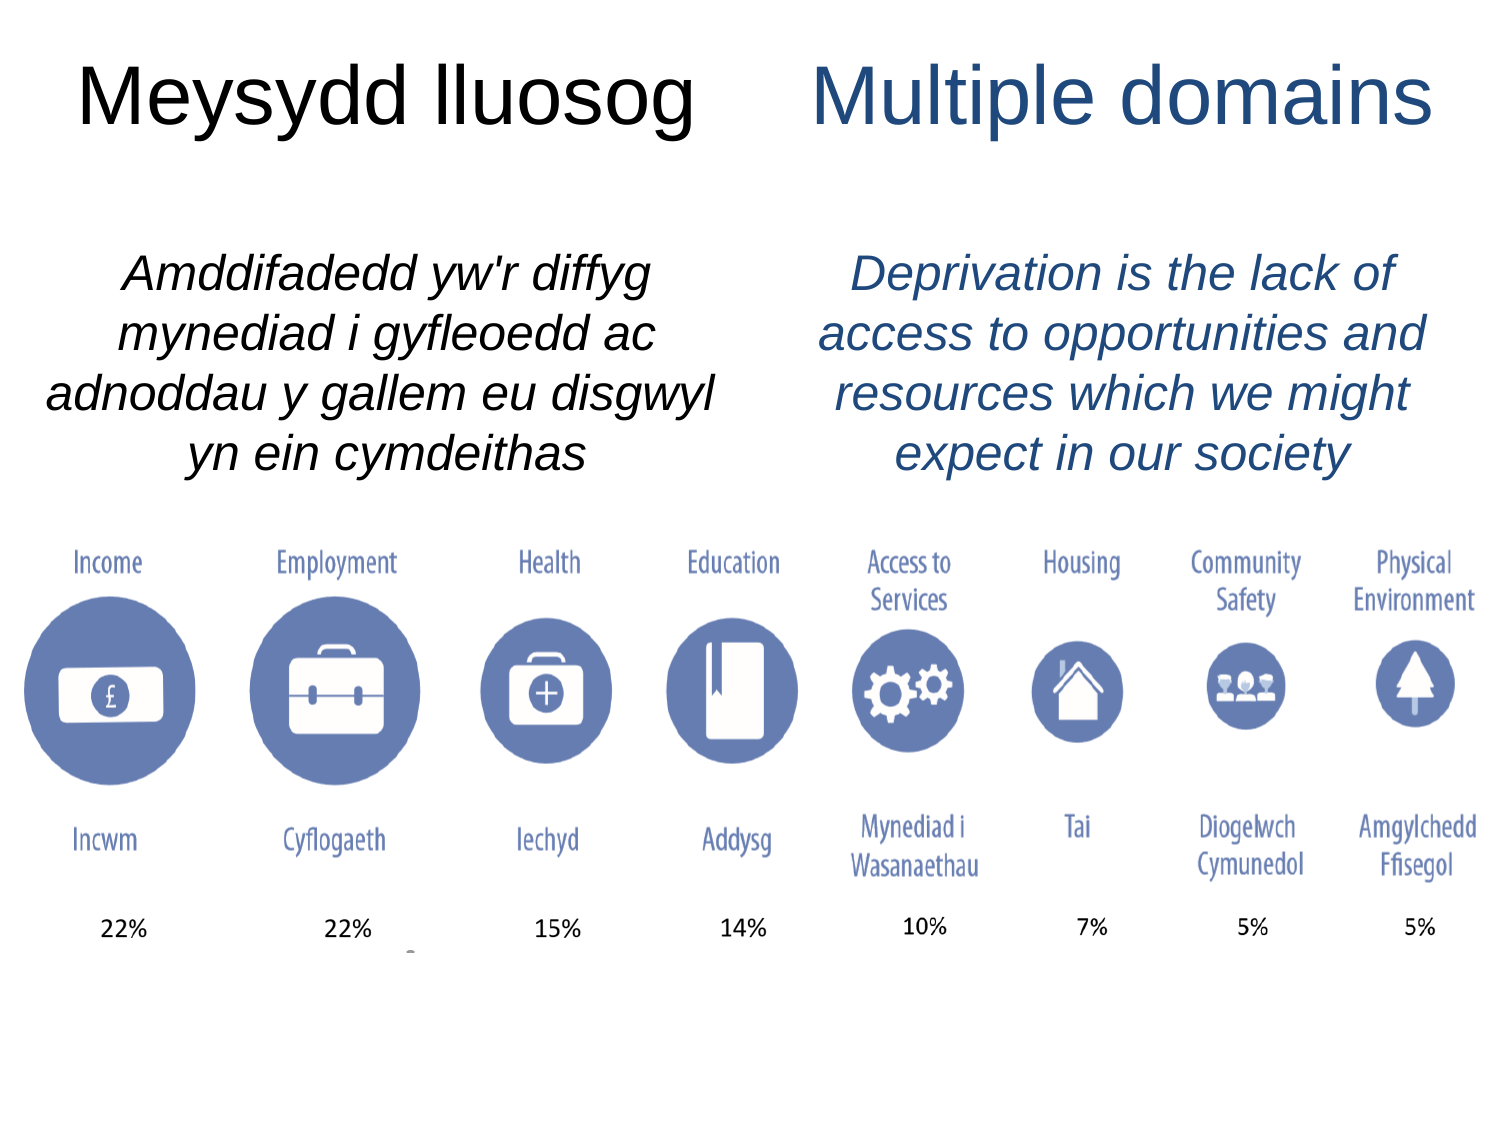

Meysydd lluosog
Amddifadedd yw'r diffyg mynediad i gyfleoedd ac adnoddau y gallem eu disgwyl
yn ein cymdeithas
Multiple domains
Deprivation is the lack of access to opportunities and resources which we might expect in our society